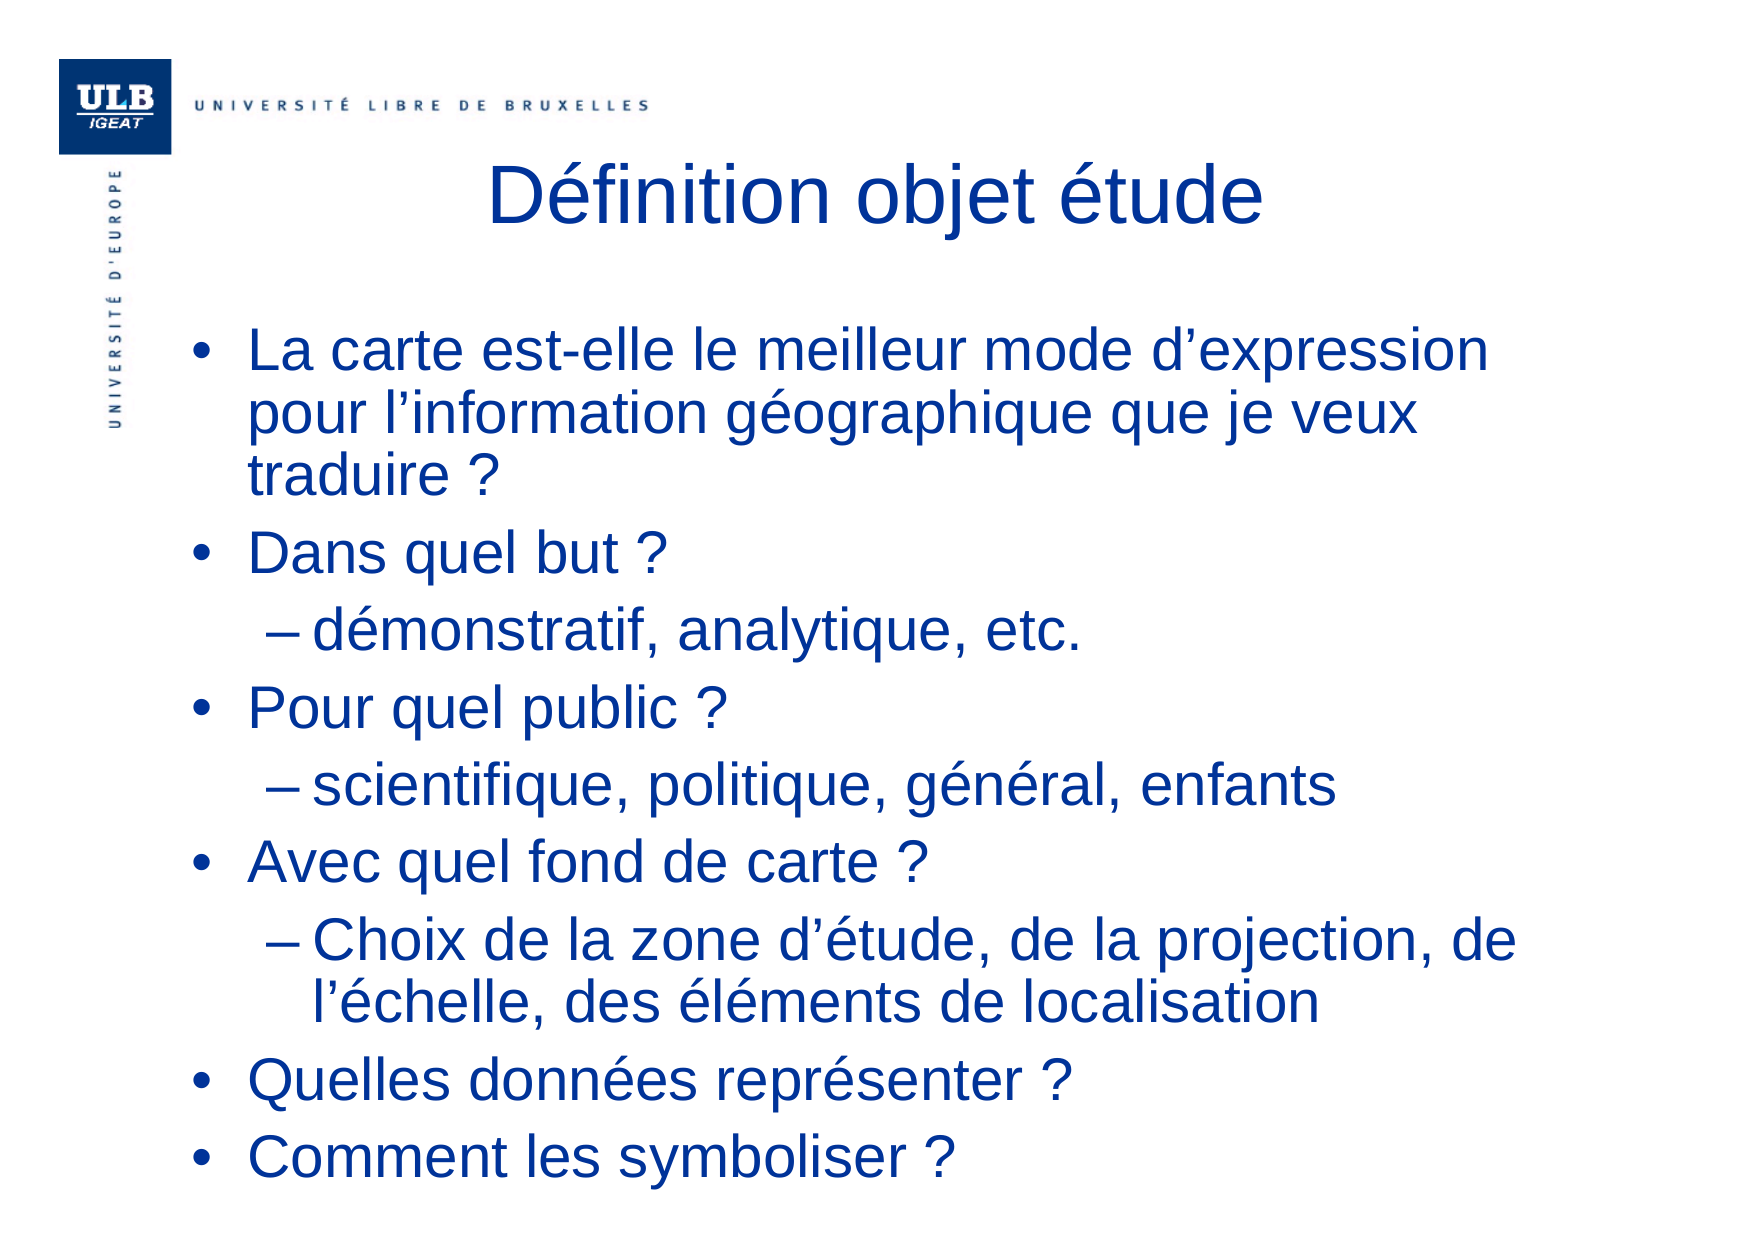

# Définition objet étude
La carte est-elle le meilleur mode d’expression pour l’information géographique que je veux traduire ?
Dans quel but ?
démonstratif, analytique, etc.
Pour quel public ?
scientifique, politique, général, enfants
Avec quel fond de carte ?
Choix de la zone d’étude, de la projection, de l’échelle, des éléments de localisation
Quelles données représenter ?
Comment les symboliser ?